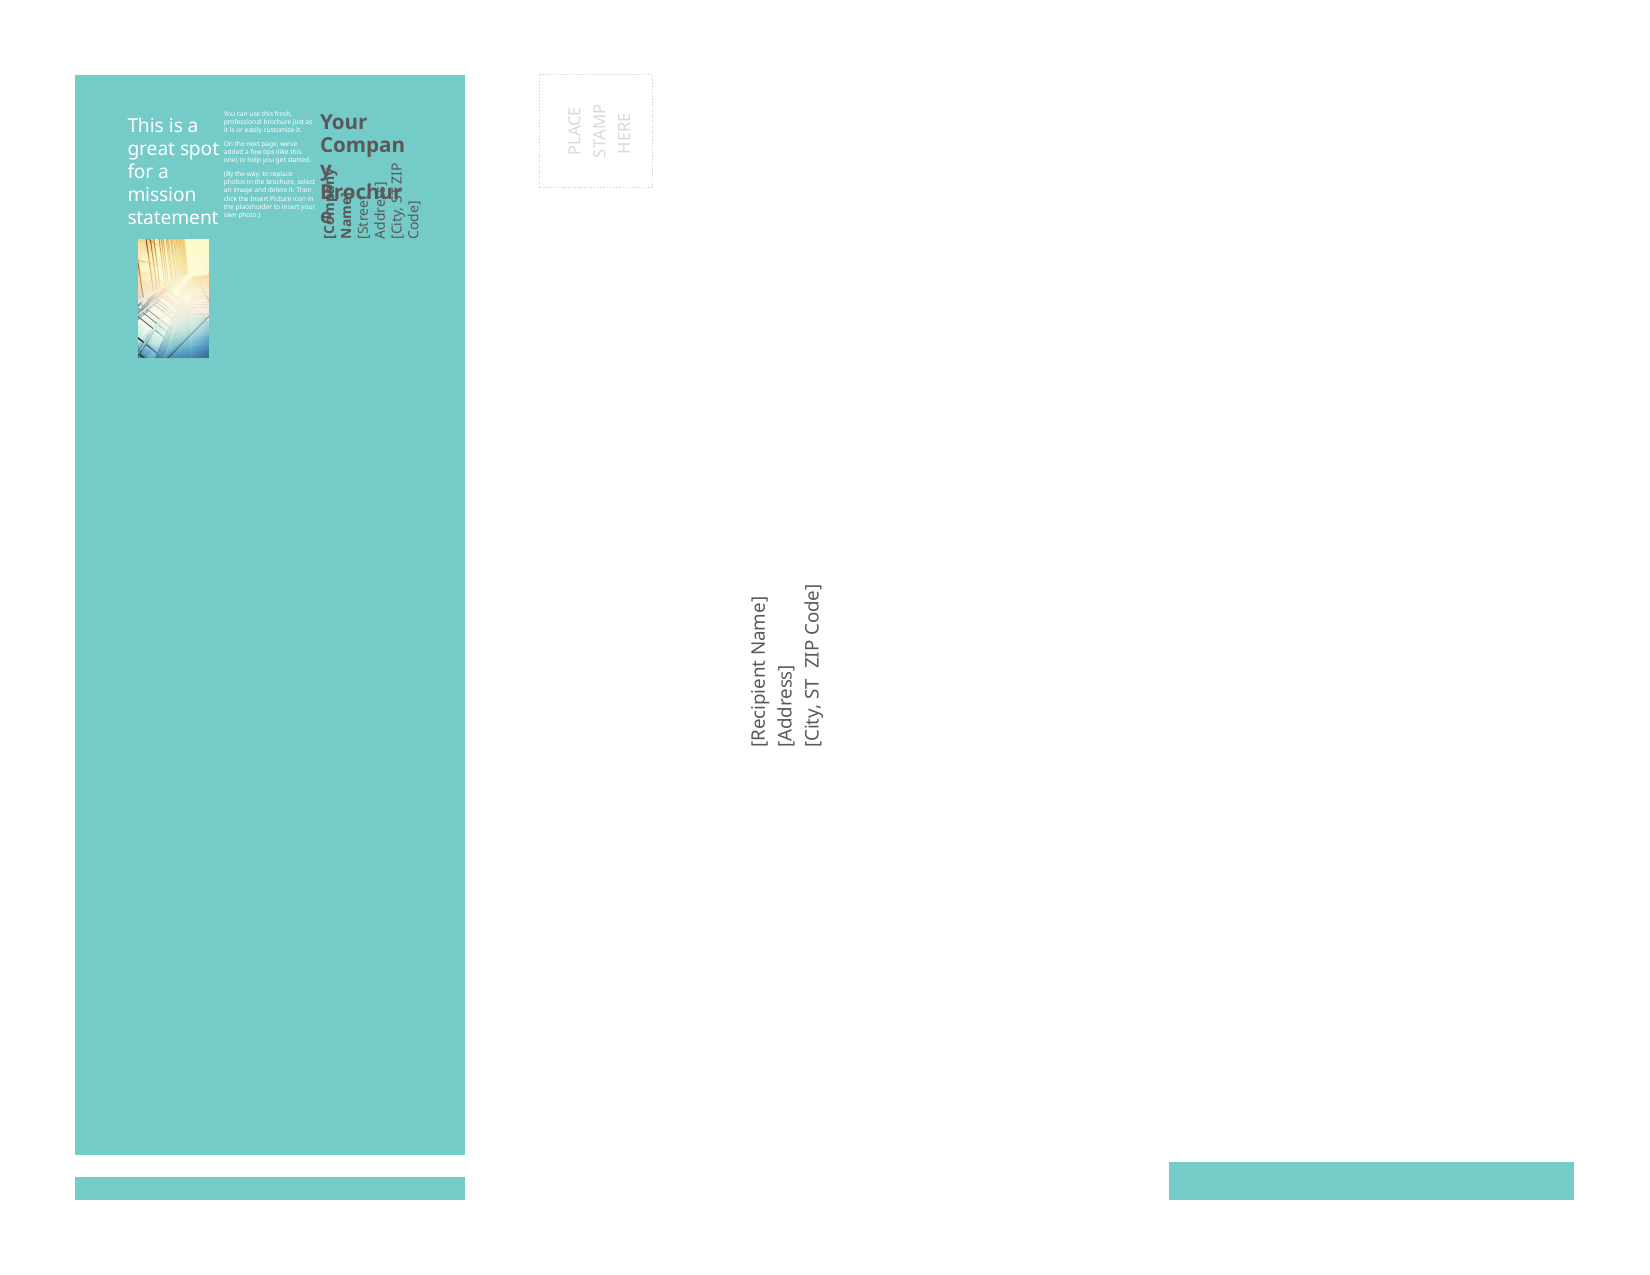

# This is a great spot for a mission statement
You can use this fresh, professional brochure just as it is or easily customize it.
On the next page, we’ve added a few tips (like this one) to help you get started.
(By the way, to replace photos in the brochure, select an image and delete it. Then click the Insert Picture icon in the placeholder to insert your own photo.)
Your Company Brochure
[Company Name]
[Street Address]
[City, ST ZIP Code]
A brief description or your company tagline would work well here
[Recipient Name]
[Address]
[City, ST ZIP Code]